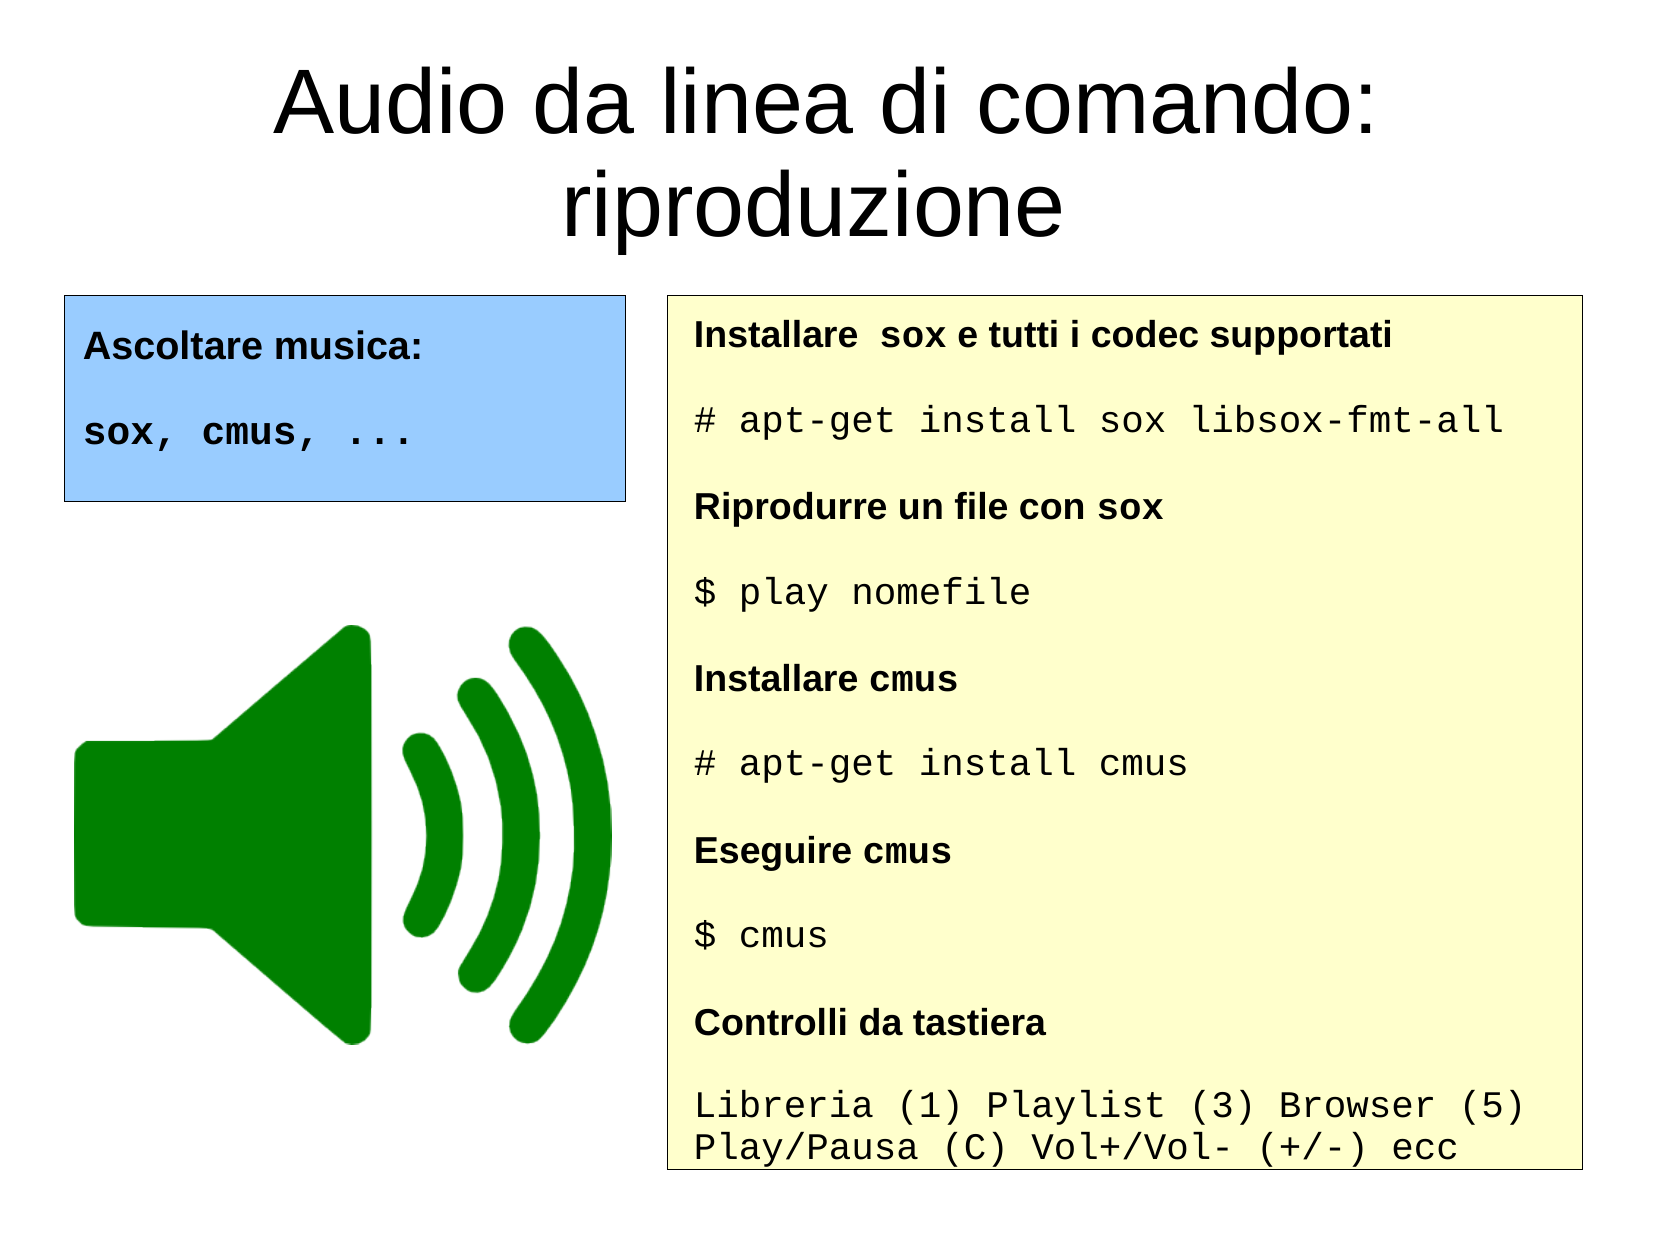

# Audio da linea di comando: riproduzione
Installare sox e tutti i codec supportati
# apt-get install sox libsox-fmt-all
Riprodurre un file con sox
$ play nomefile
Installare cmus
# apt-get install cmus
Eseguire cmus
$ cmus
Controlli da tastiera
Libreria (1) Playlist (3) Browser (5)
Play/Pausa (C) Vol+/Vol- (+/-) ecc
Ascoltare musica:
sox, cmus, ...